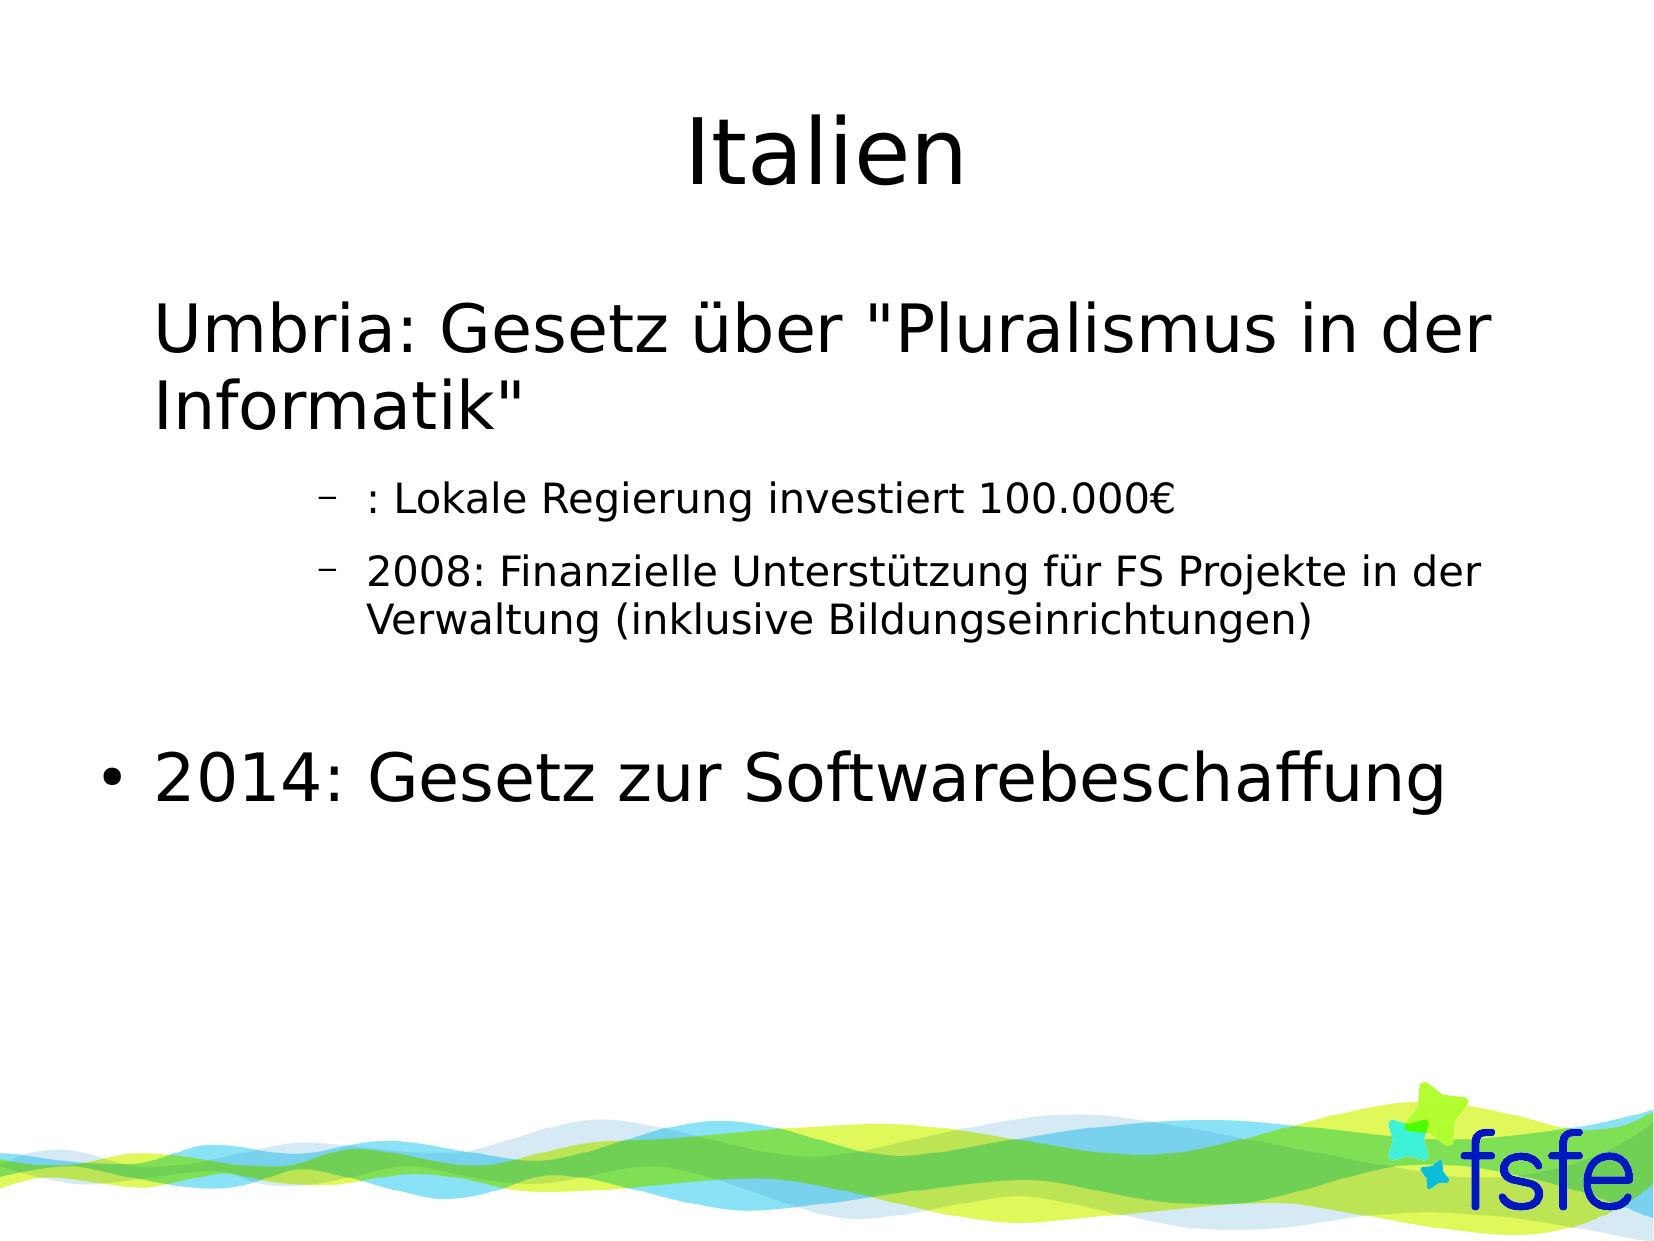

# Italien
Umbria: Gesetz über "Pluralismus in der Informatik"
: Lokale Regierung investiert 100.000€
2008: Finanzielle Unterstützung für FS Projekte in der Verwaltung (inklusive Bildungseinrichtungen)
2014: Gesetz zur Softwarebeschaffung